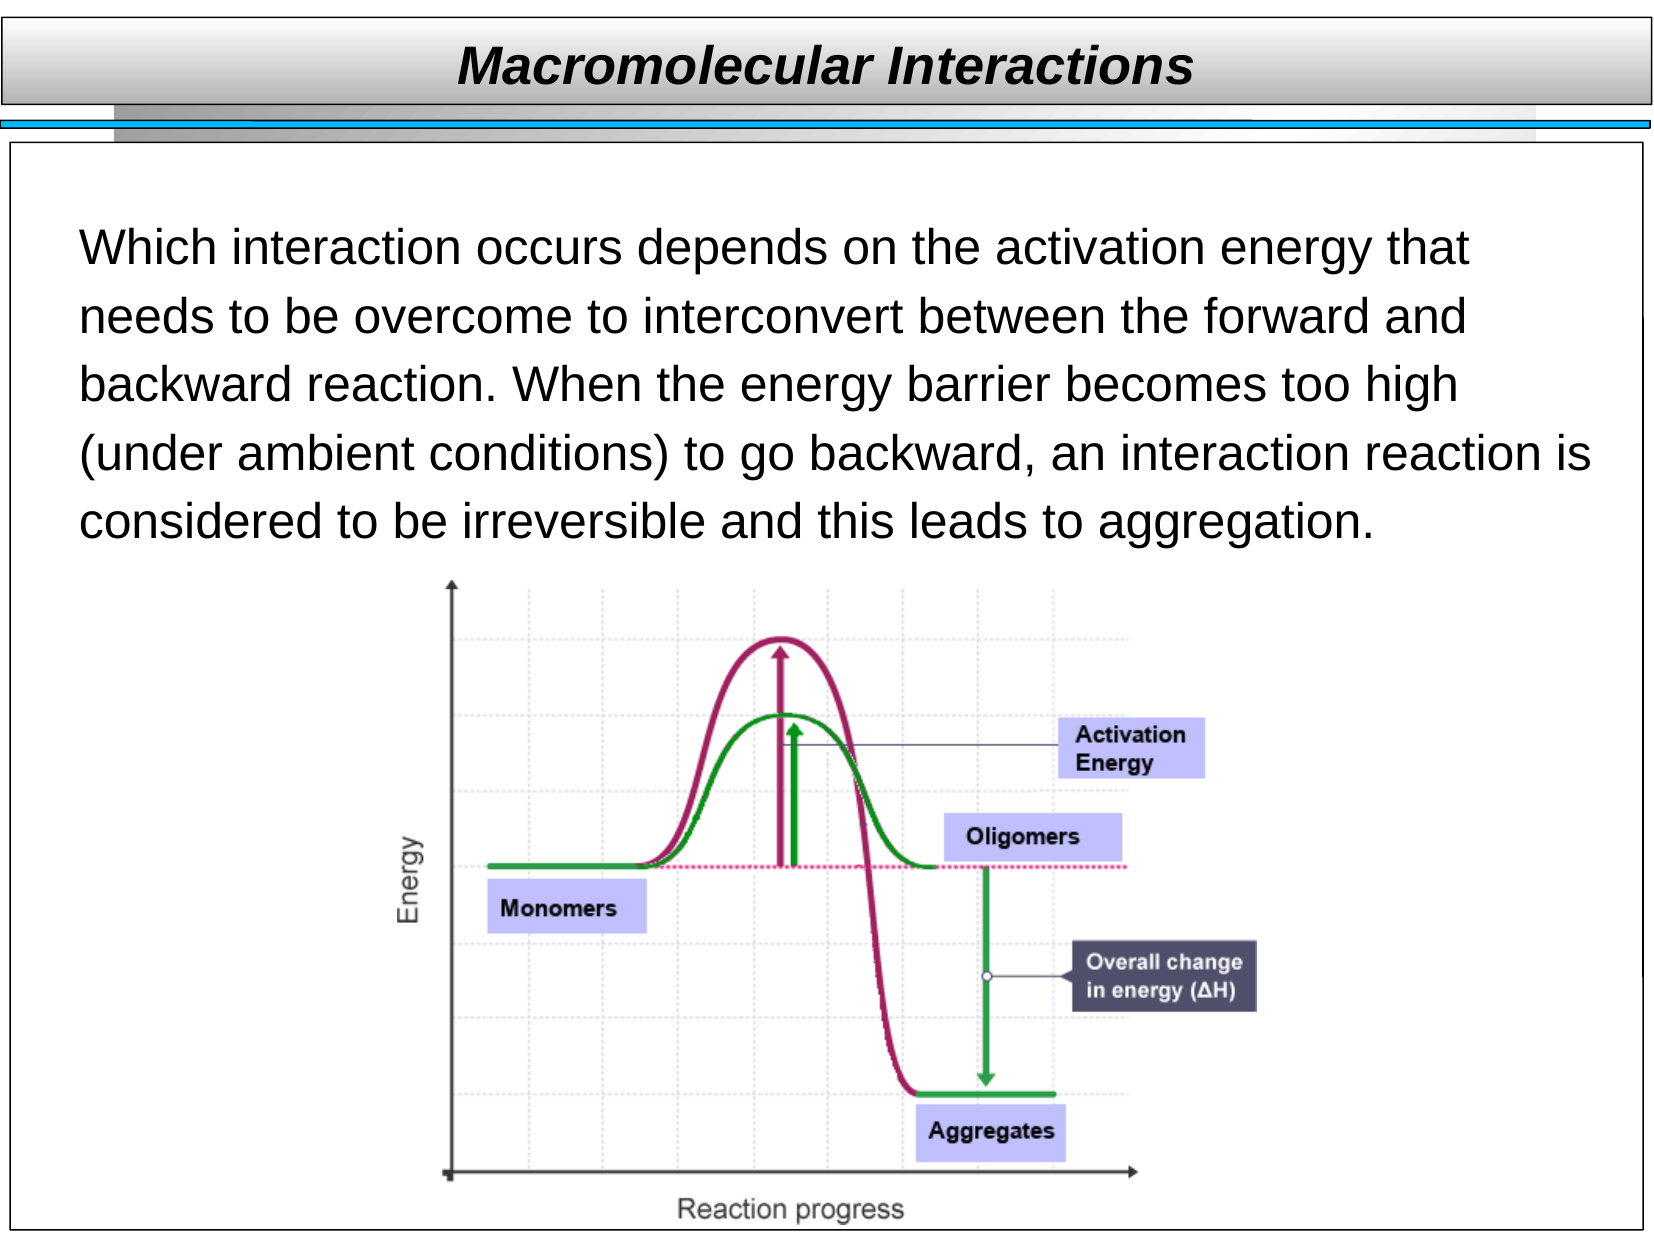

Macromolecular Interactions
Which interaction occurs depends on the activation energy that needs to be overcome to interconvert between the forward and backward reaction. When the energy barrier becomes too high (under ambient conditions) to go backward, an interaction reaction is considered to be irreversible and this leads to aggregation.